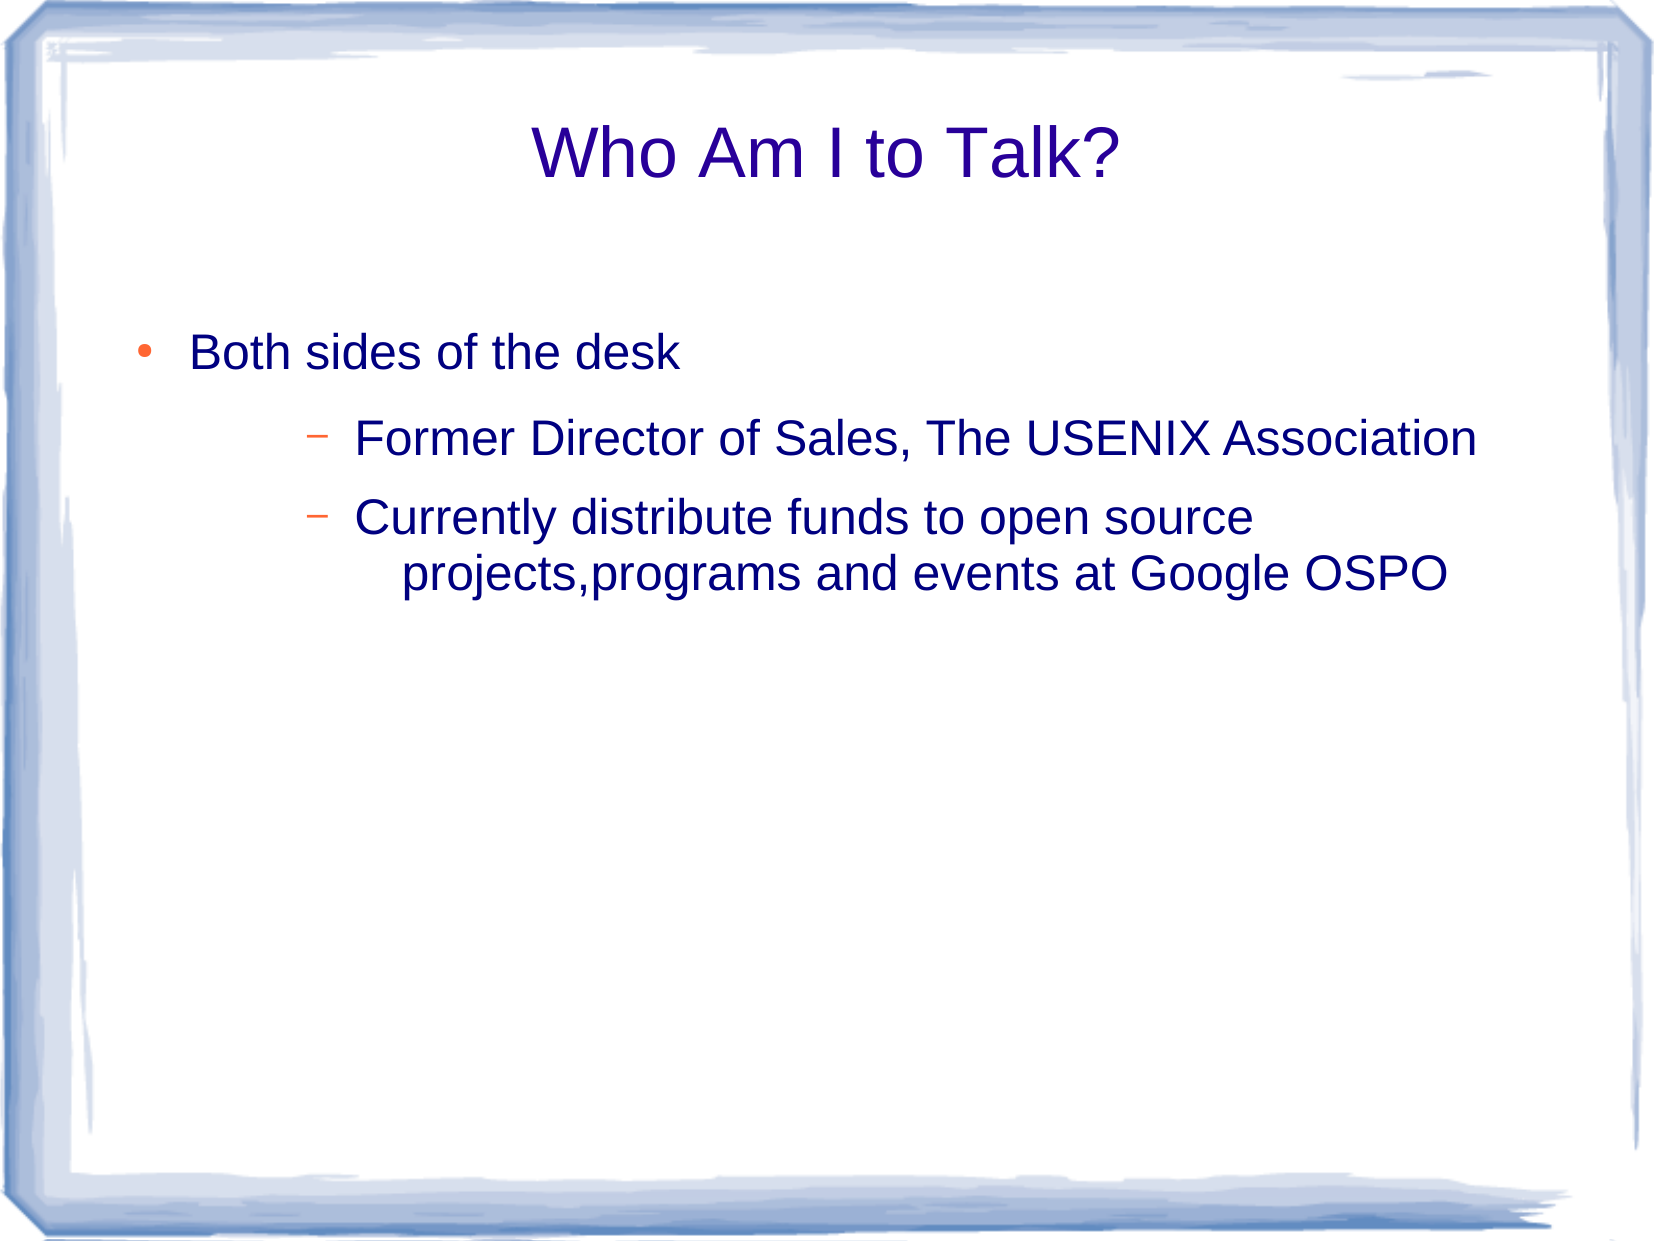

# Who Am I to Talk?
Both sides of the desk
Former Director of Sales, The USENIX Association
Currently distribute funds to open source projects,programs and events at Google OSPO